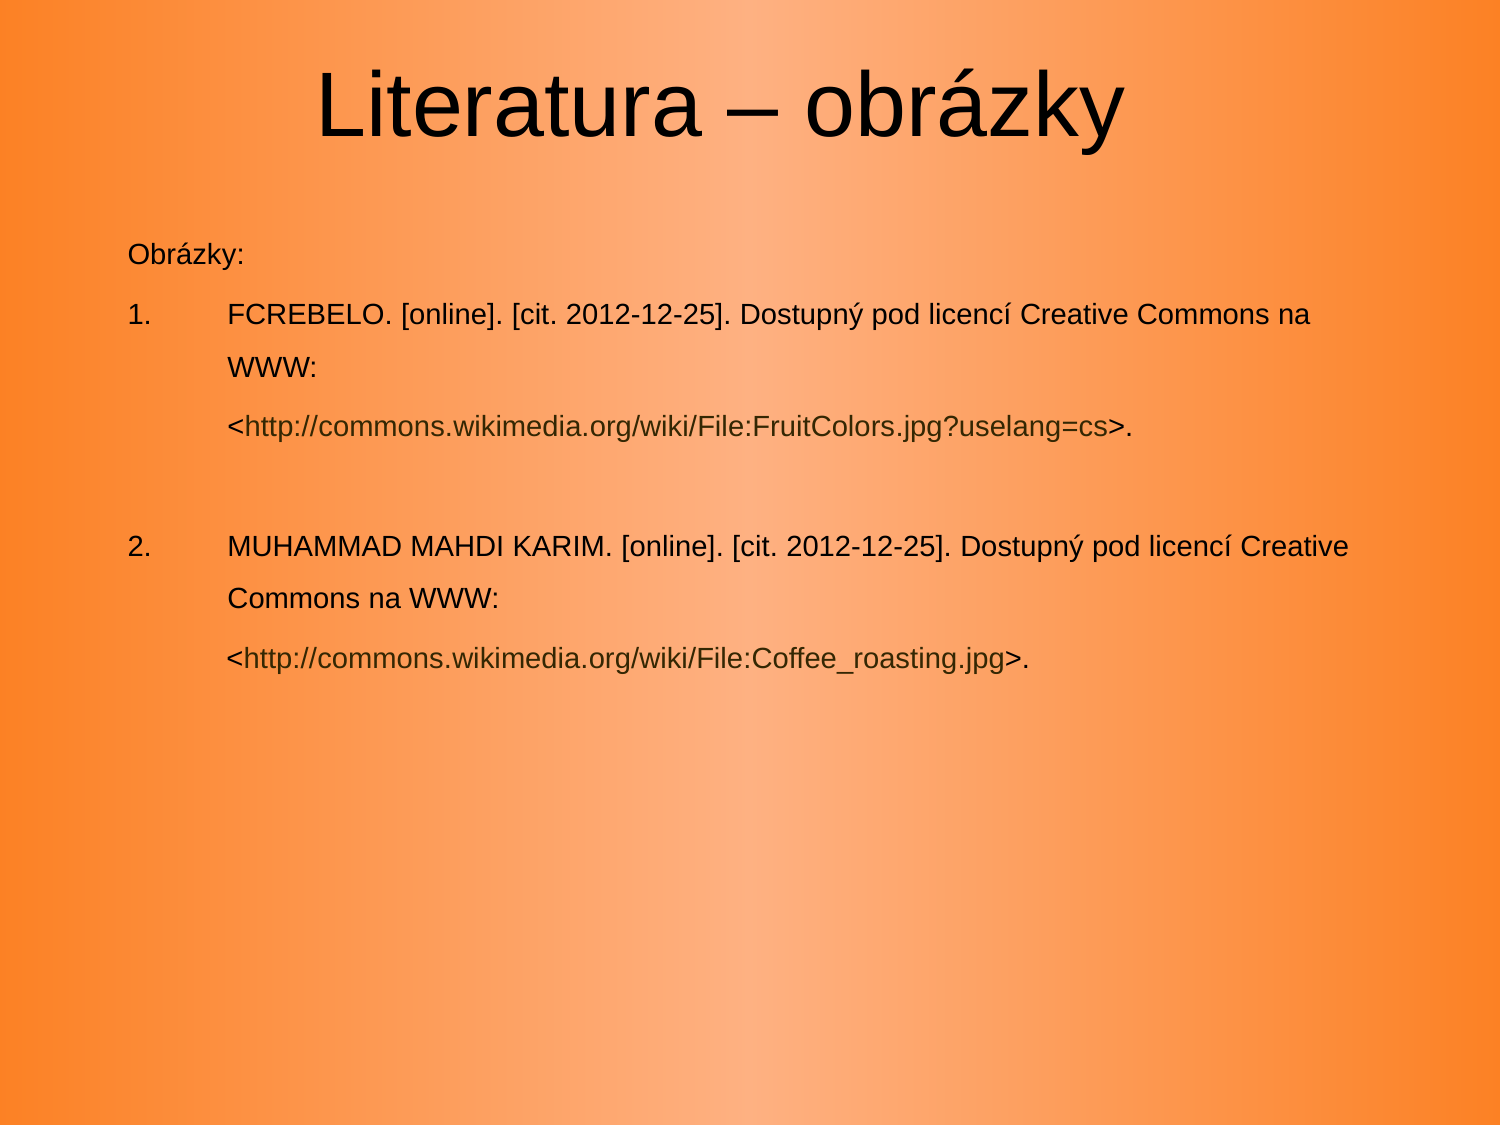

# Literatura – obrázky
Obrázky:
1. 	FCREBELO. [online]. [cit. 2012-12-25]. Dostupný pod licencí Creative Commons na WWW:
	<http://commons.wikimedia.org/wiki/File:FruitColors.jpg?uselang=cs>.
MUHAMMAD MAHDI KARIM. [online]. [cit. 2012-12-25]. Dostupný pod licencí Creative Commons na WWW:
 <http://commons.wikimedia.org/wiki/File:Coffee_roasting.jpg>.